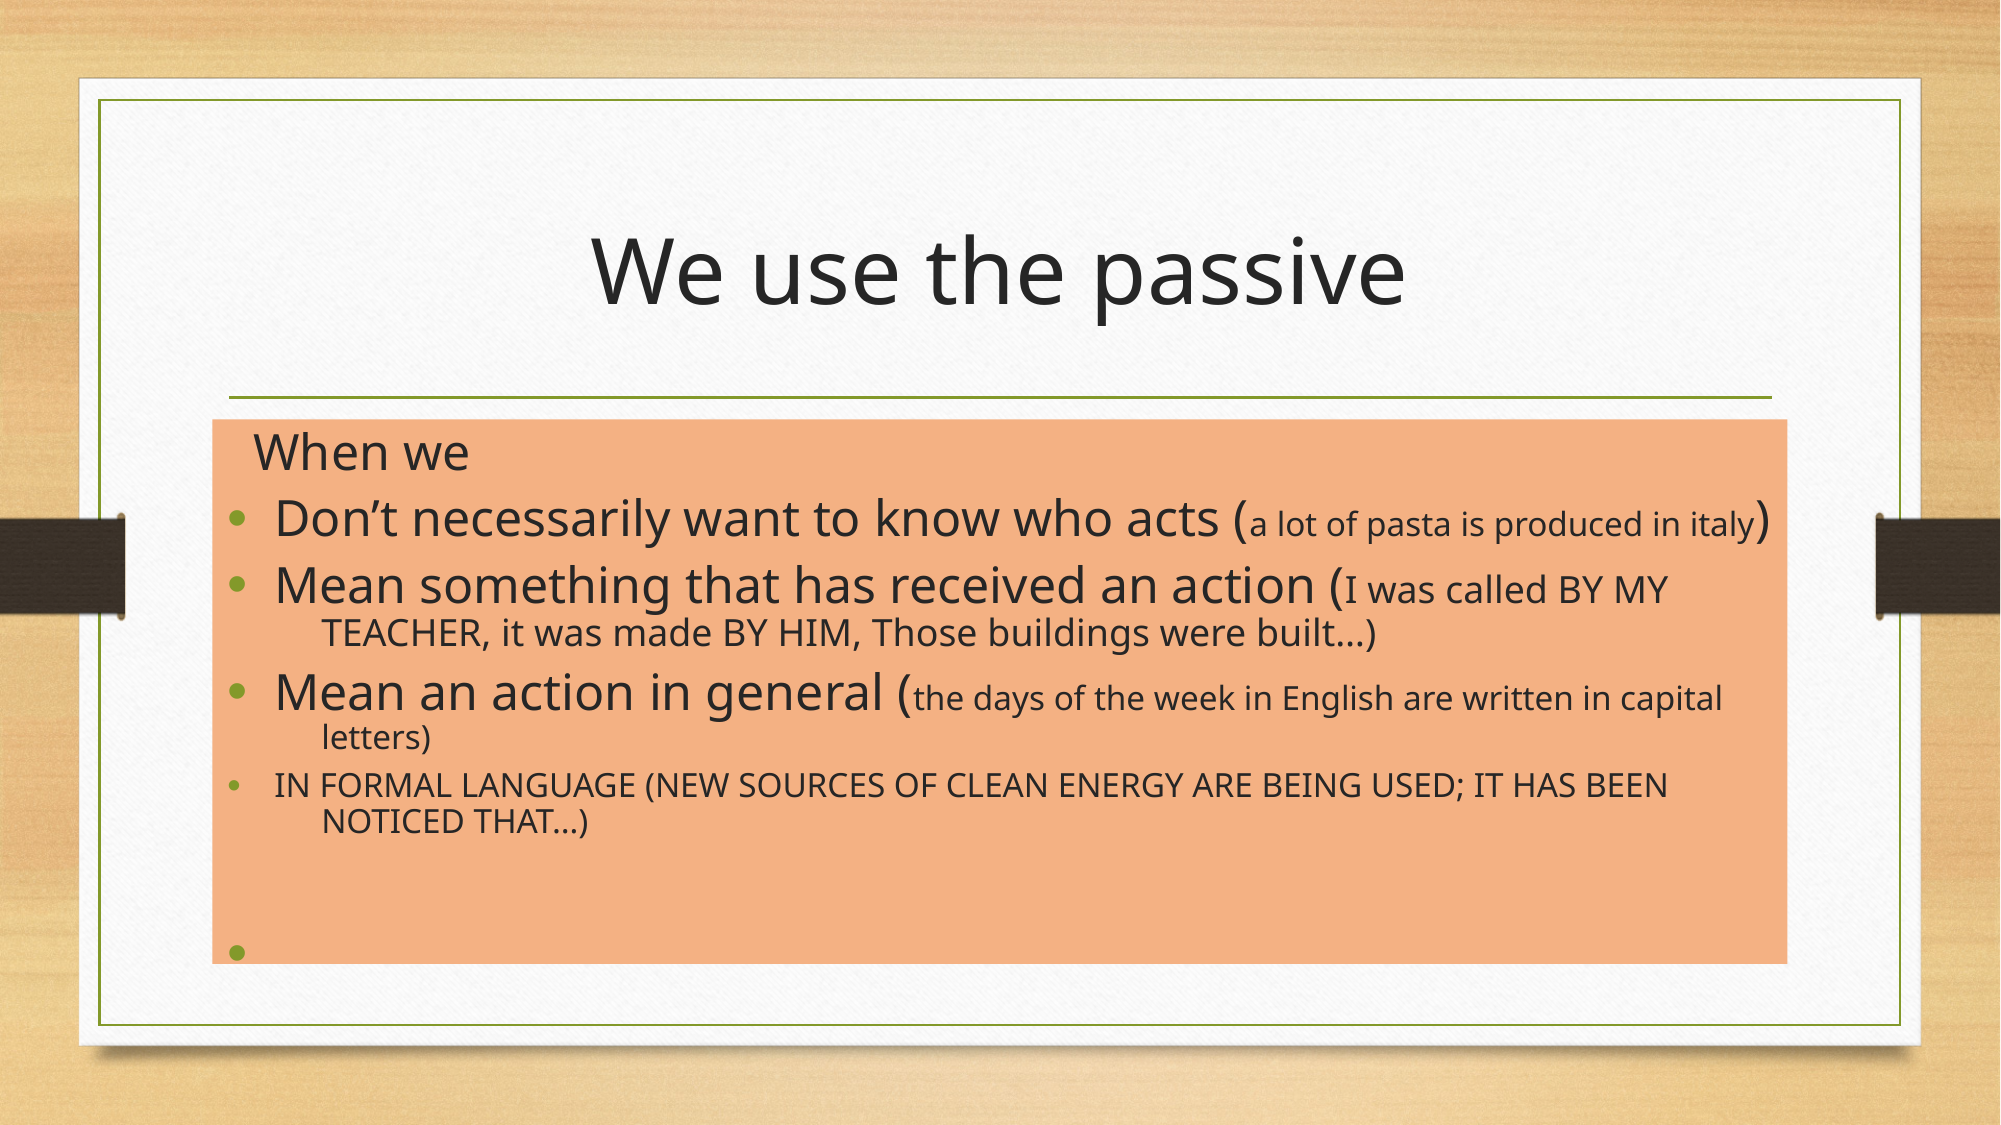

# We use the passive
 When we
Don’t necessarily want to know who acts (a lot of pasta is produced in italy)
Mean something that has received an action (I was called BY MY TEACHER, it was made BY HIM, Those buildings were built…)
Mean an action in general (the days of the week in English are written in capital letters)
IN FORMAL LANGUAGE (NEW SOURCES OF CLEAN ENERGY ARE BEING USED; IT HAS BEEN NOTICED THAT…)